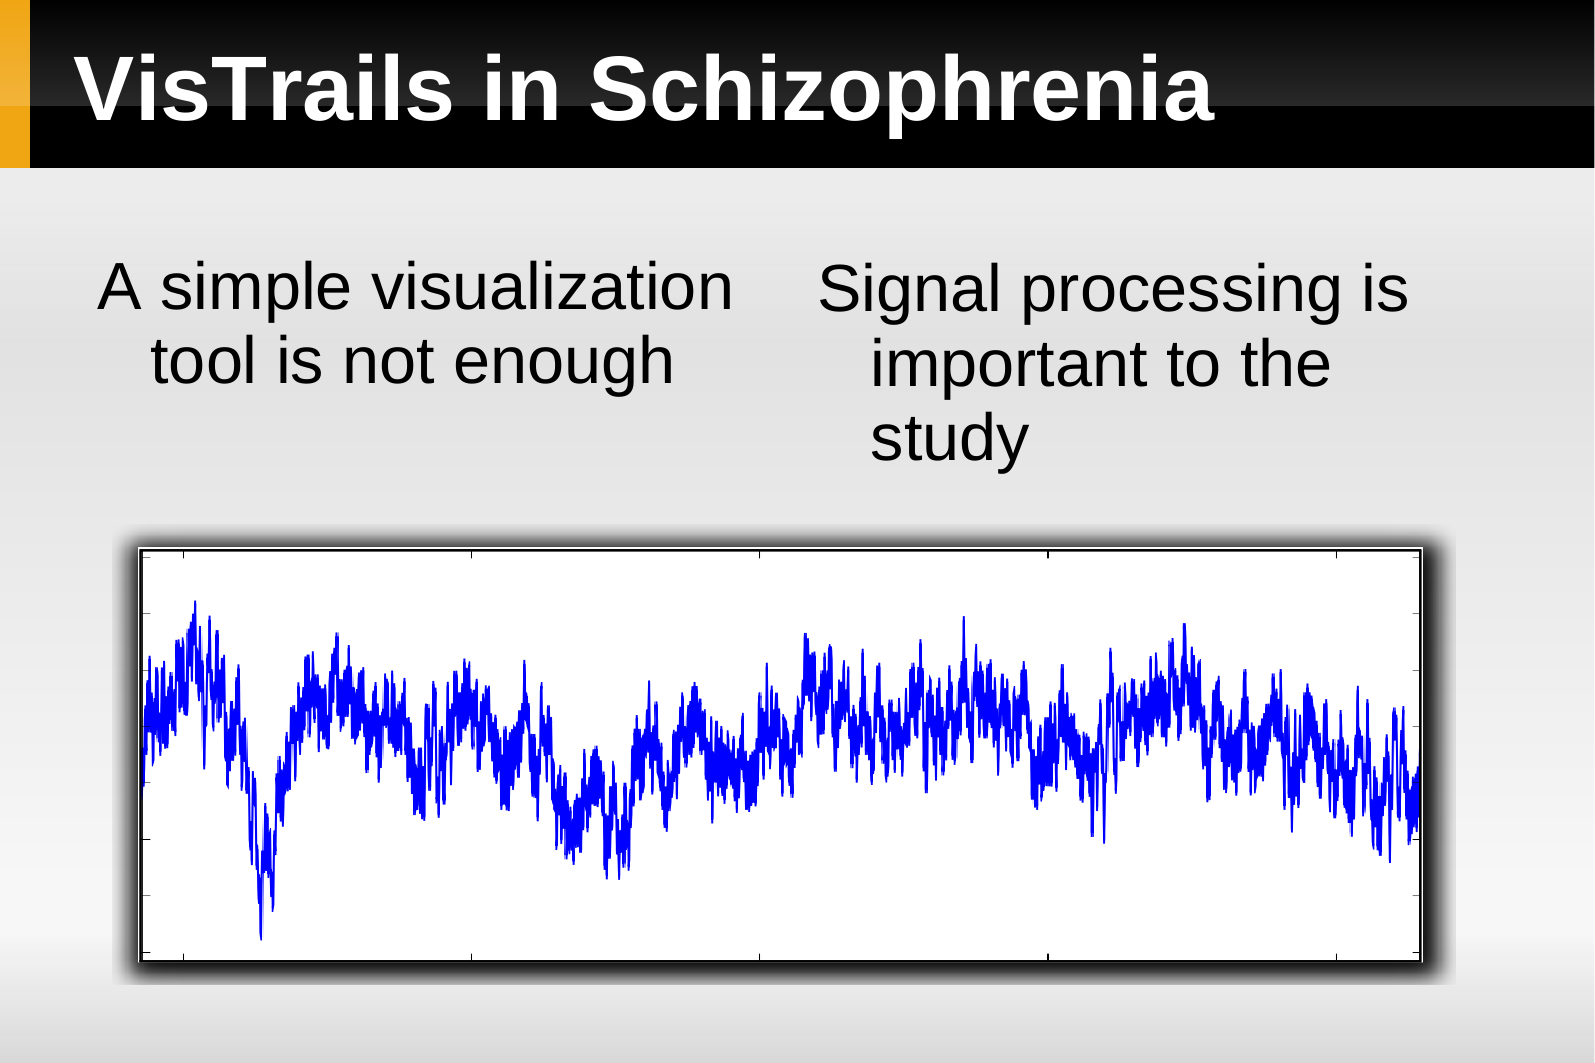

# VisTrails in Schizophrenia
A simple visualization tool is not enough
Signal processing is important to the study